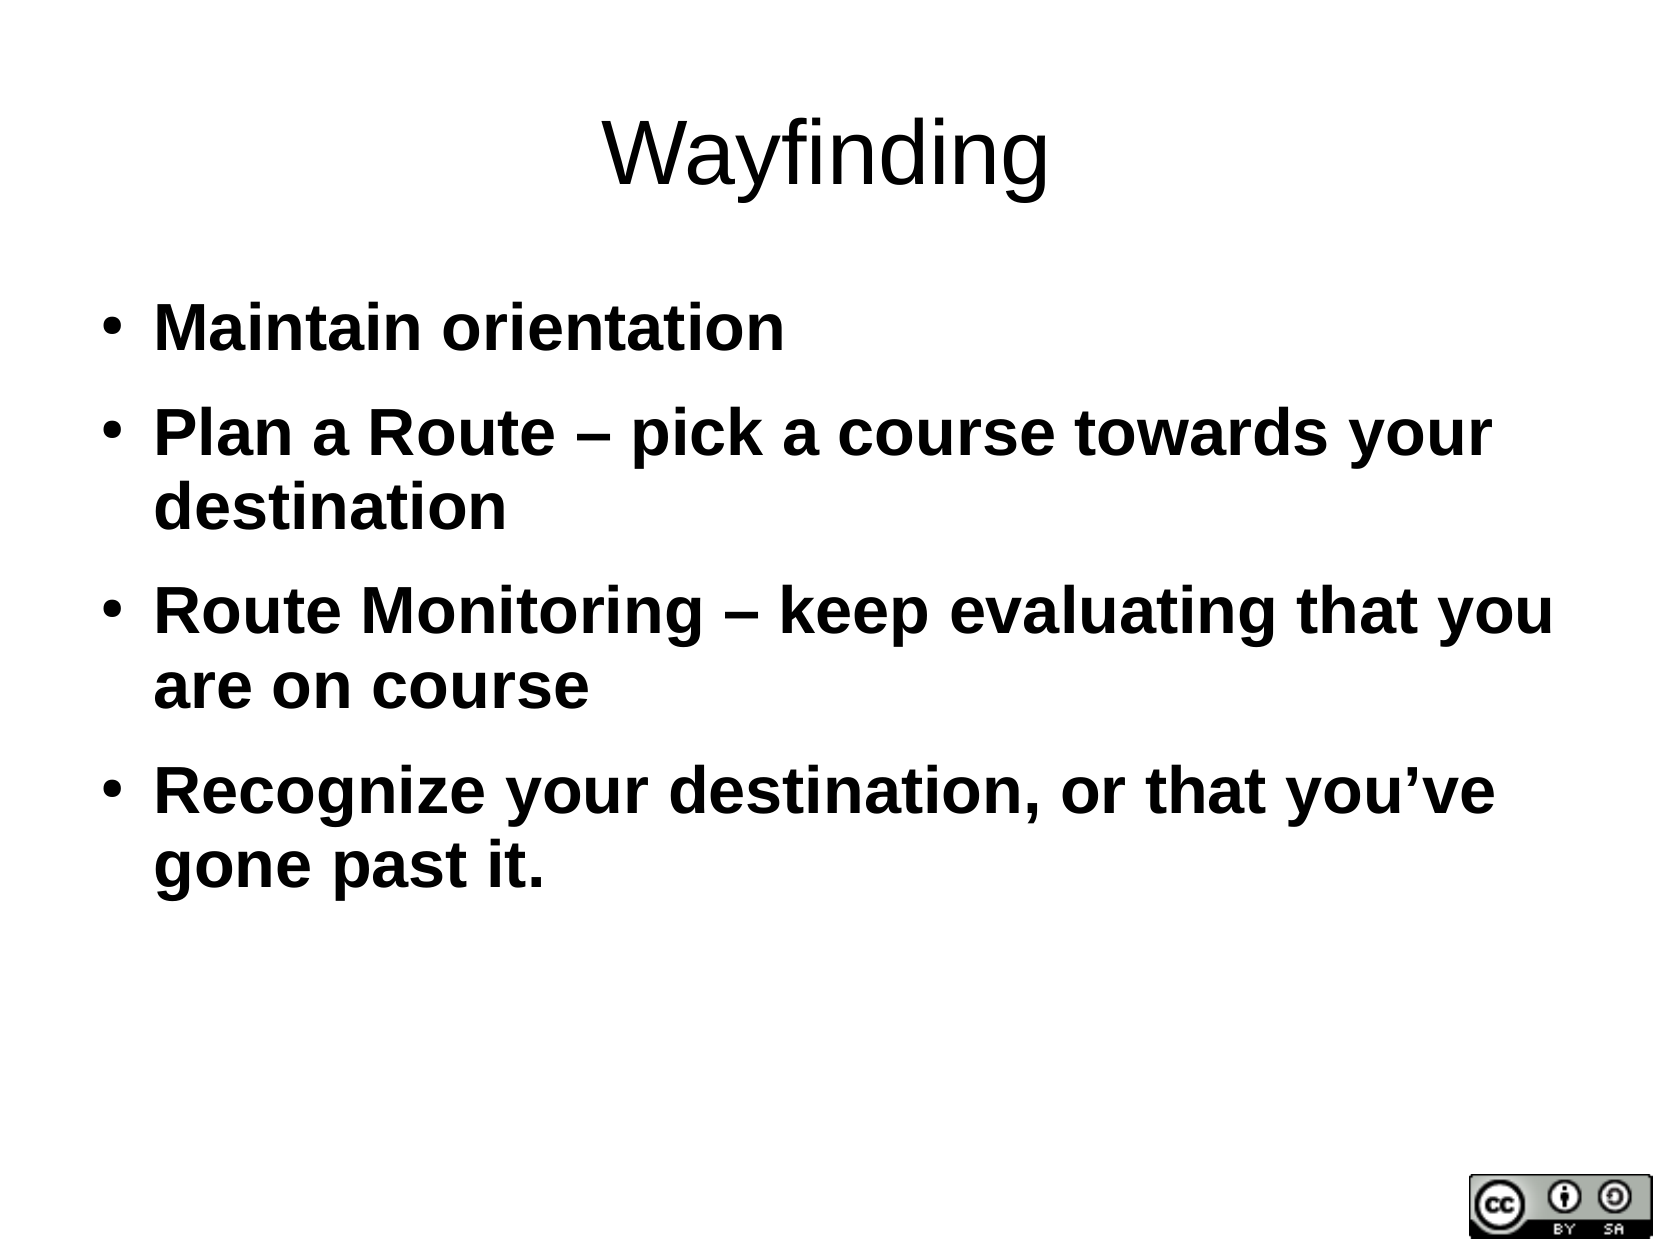

# Wayfinding
Maintain orientation
Plan a Route – pick a course towards your destination
Route Monitoring – keep evaluating that you are on course
Recognize your destination, or that you’ve gone past it.